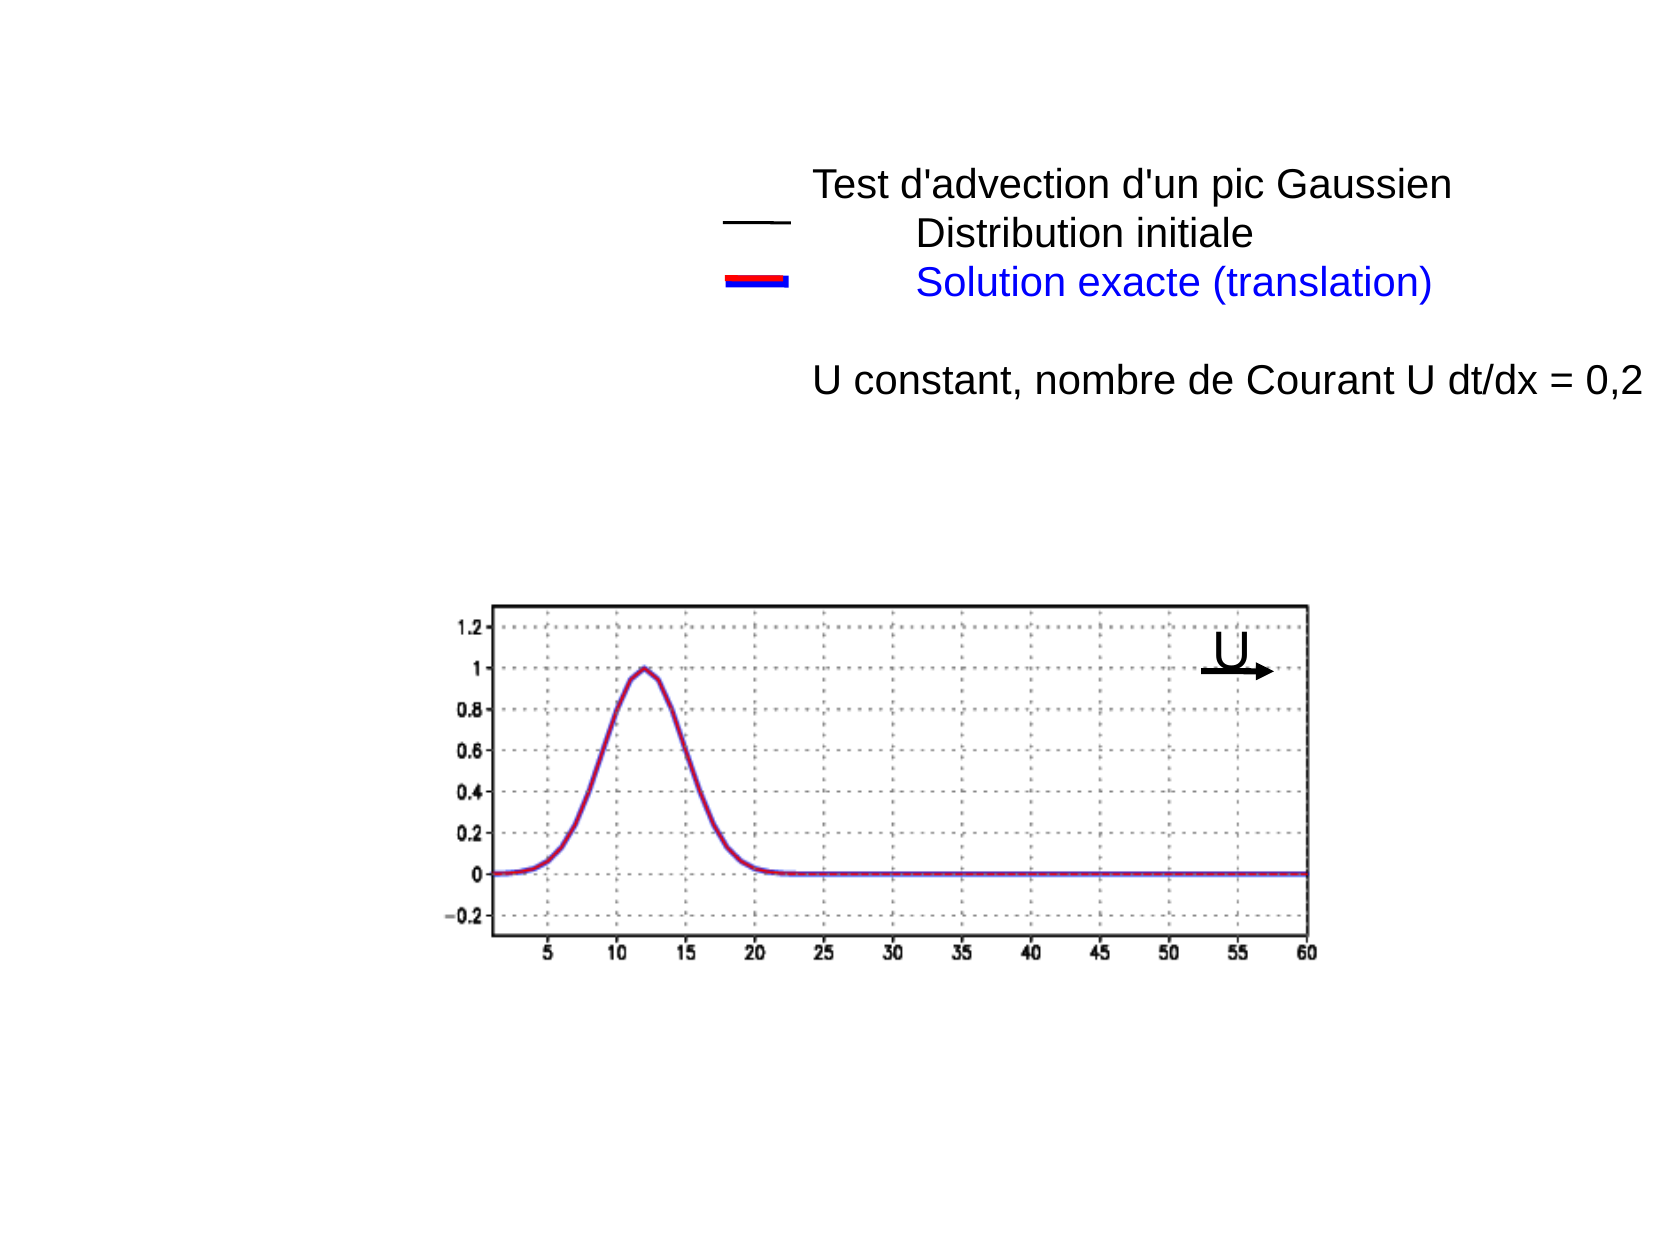

Test d'advection d'un pic Gaussien
 Distribution initiale
 Solution exacte (translation)‏
U constant, nombre de Courant U dt/dx = 0,2
U